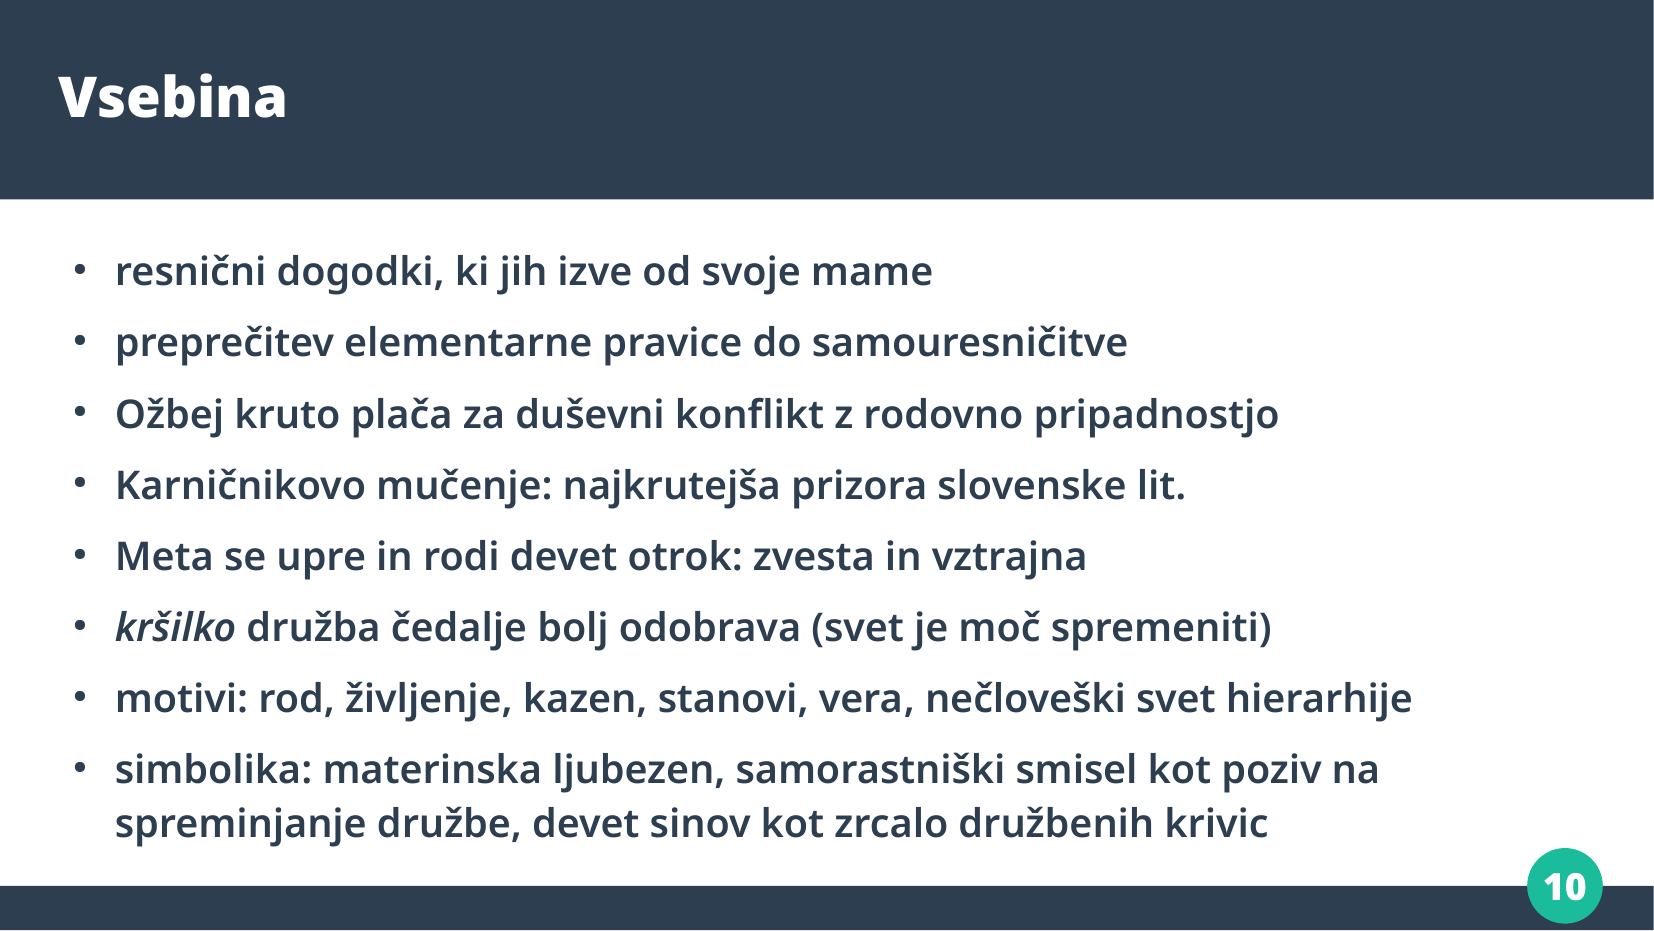

# Vsebina
resnični dogodki, ki jih izve od svoje mame
preprečitev elementarne pravice do samouresničitve
Ožbej kruto plača za duševni konflikt z rodovno pripadnostjo
Karničnikovo mučenje: najkrutejša prizora slovenske lit.
Meta se upre in rodi devet otrok: zvesta in vztrajna
kršilko družba čedalje bolj odobrava (svet je moč spremeniti)
motivi: rod, življenje, kazen, stanovi, vera, nečloveški svet hierarhije
simbolika: materinska ljubezen, samorastniški smisel kot poziv na spreminjanje družbe, devet sinov kot zrcalo družbenih krivic